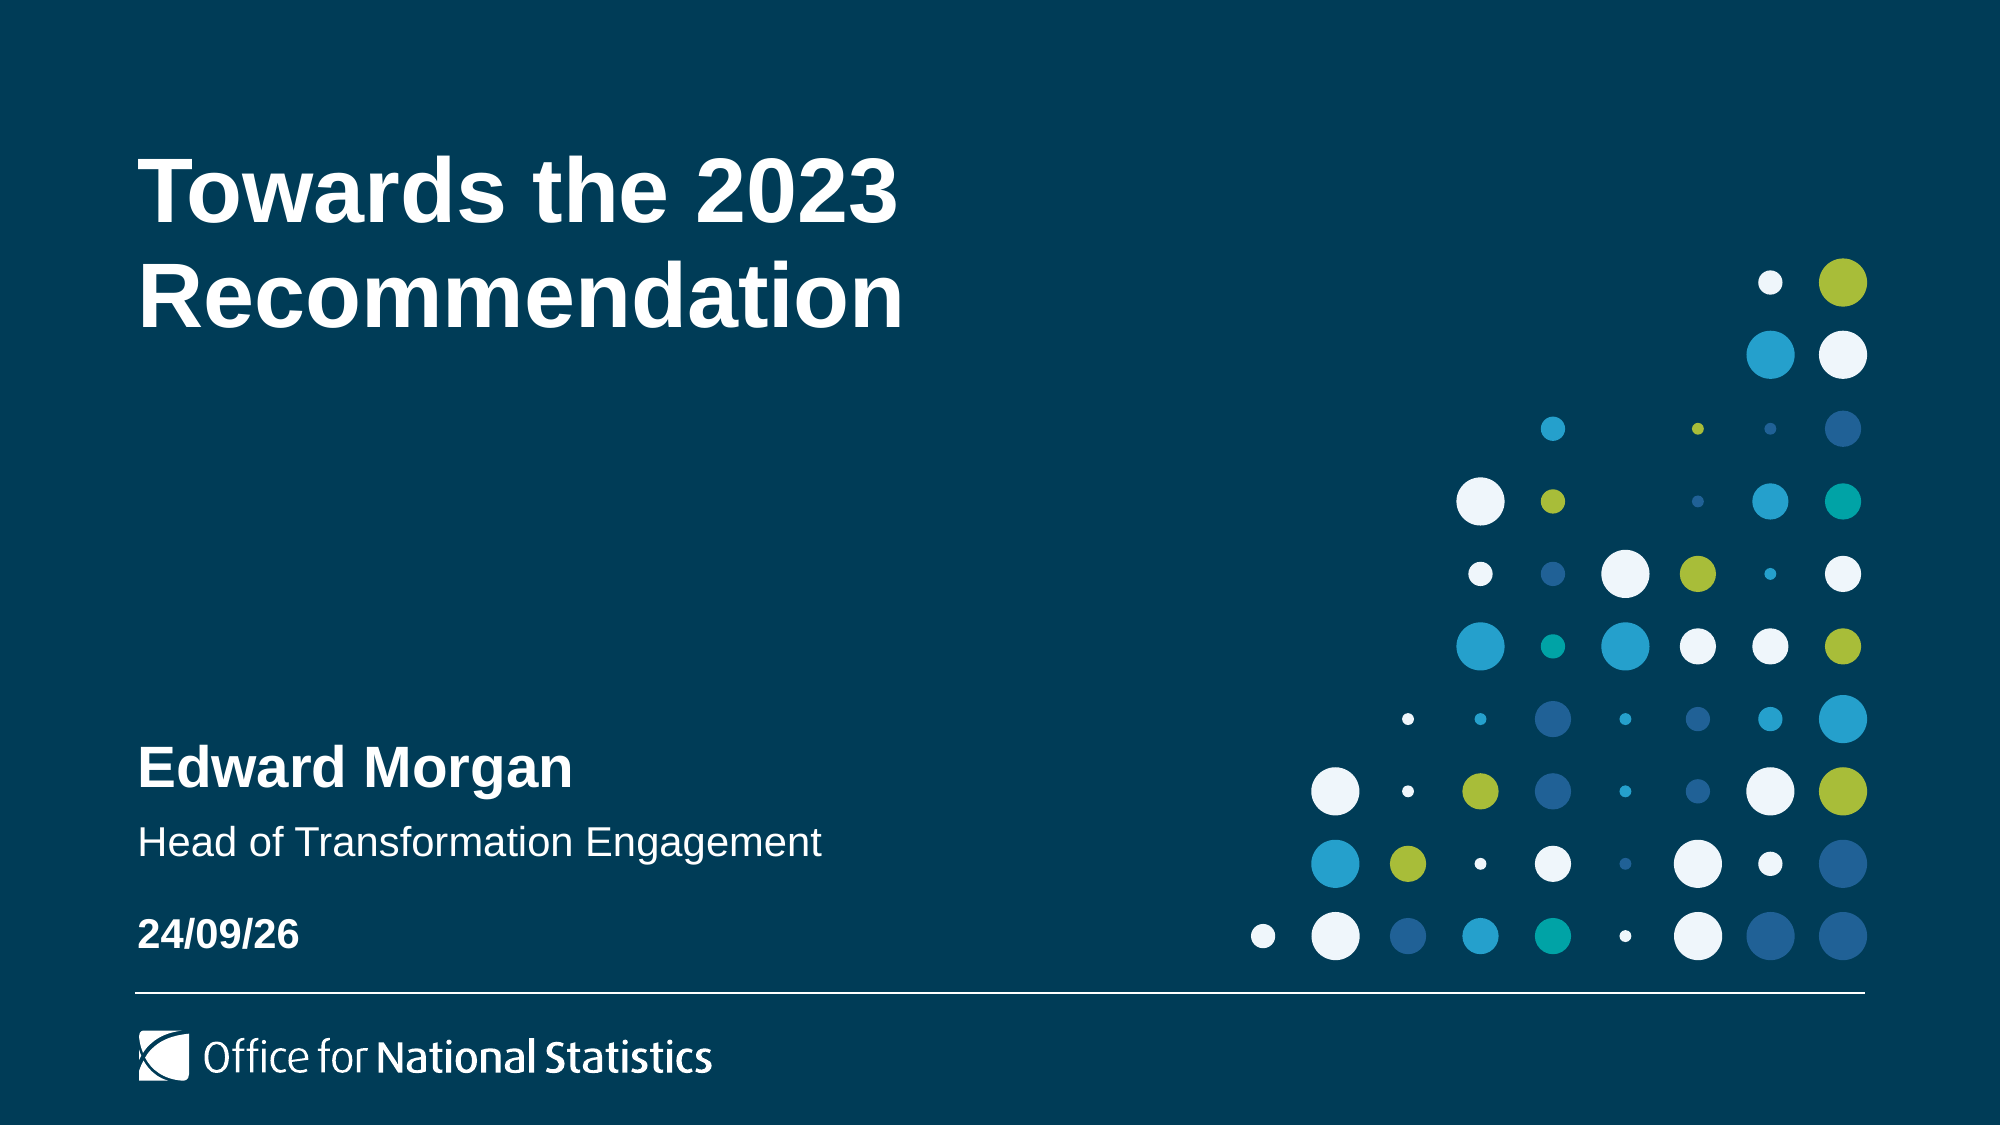

# Towards the 2023 Recommendation
Edward Morgan
Head of Transformation Engagement